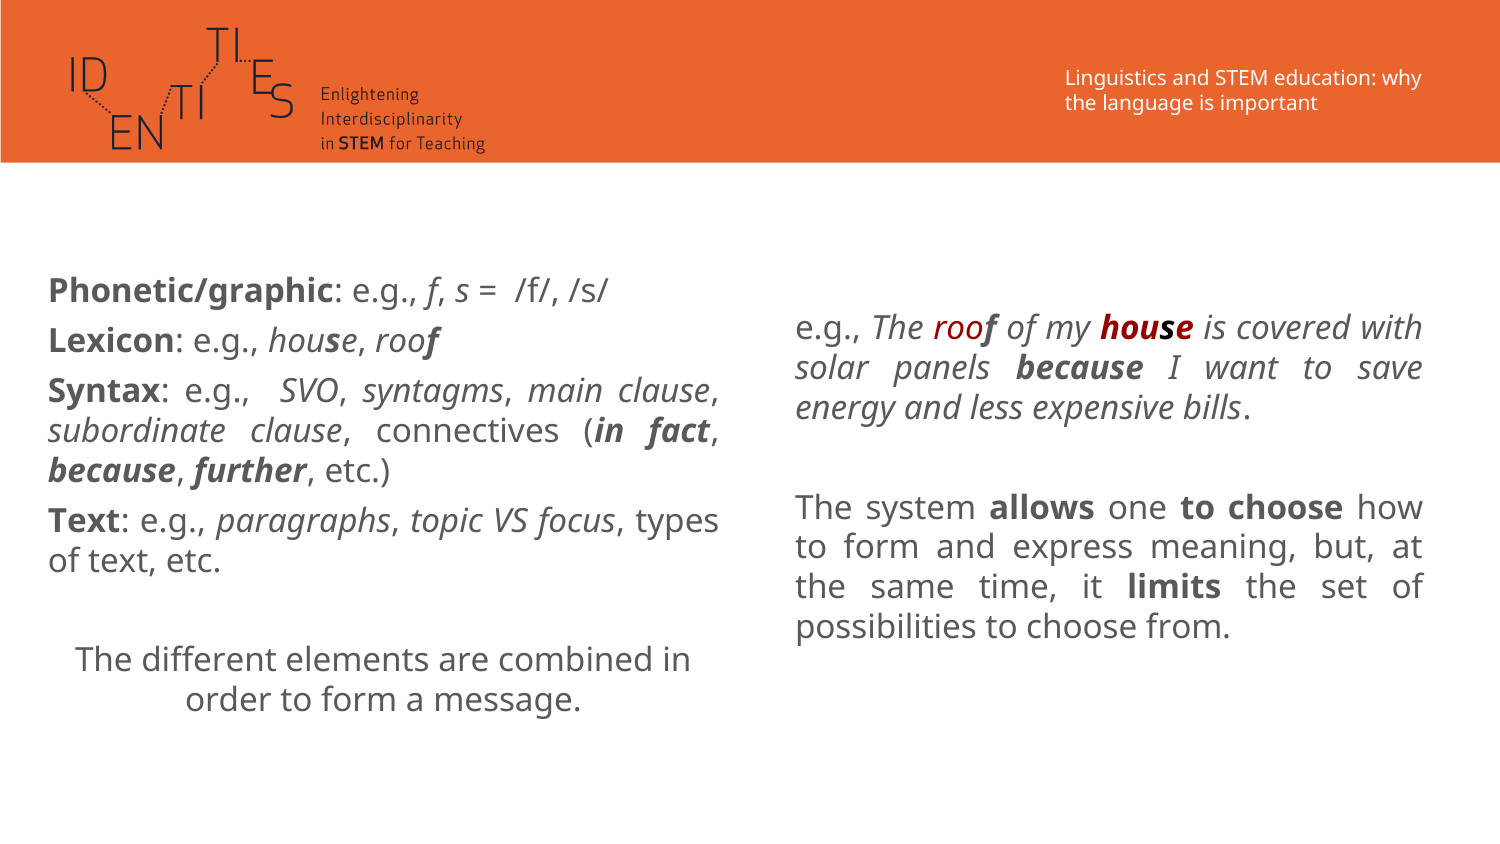

#
Linguistics and STEM education: why the language is important
e.g., The roof of my house is covered with solar panels because I want to save energy and less expensive bills.
The system allows one to choose how to form and express meaning, but, at the same time, it limits the set of possibilities to choose from.
Phonetic/graphic: e.g., f, s = /f/, /s/
Lexicon: e.g., house, roof
Syntax: e.g., SVO, syntagms, main clause, subordinate clause, connectives (in fact, because, further, etc.)
Text: e.g., paragraphs, topic VS focus, types of text, etc.
The different elements are combined in order to form a message.